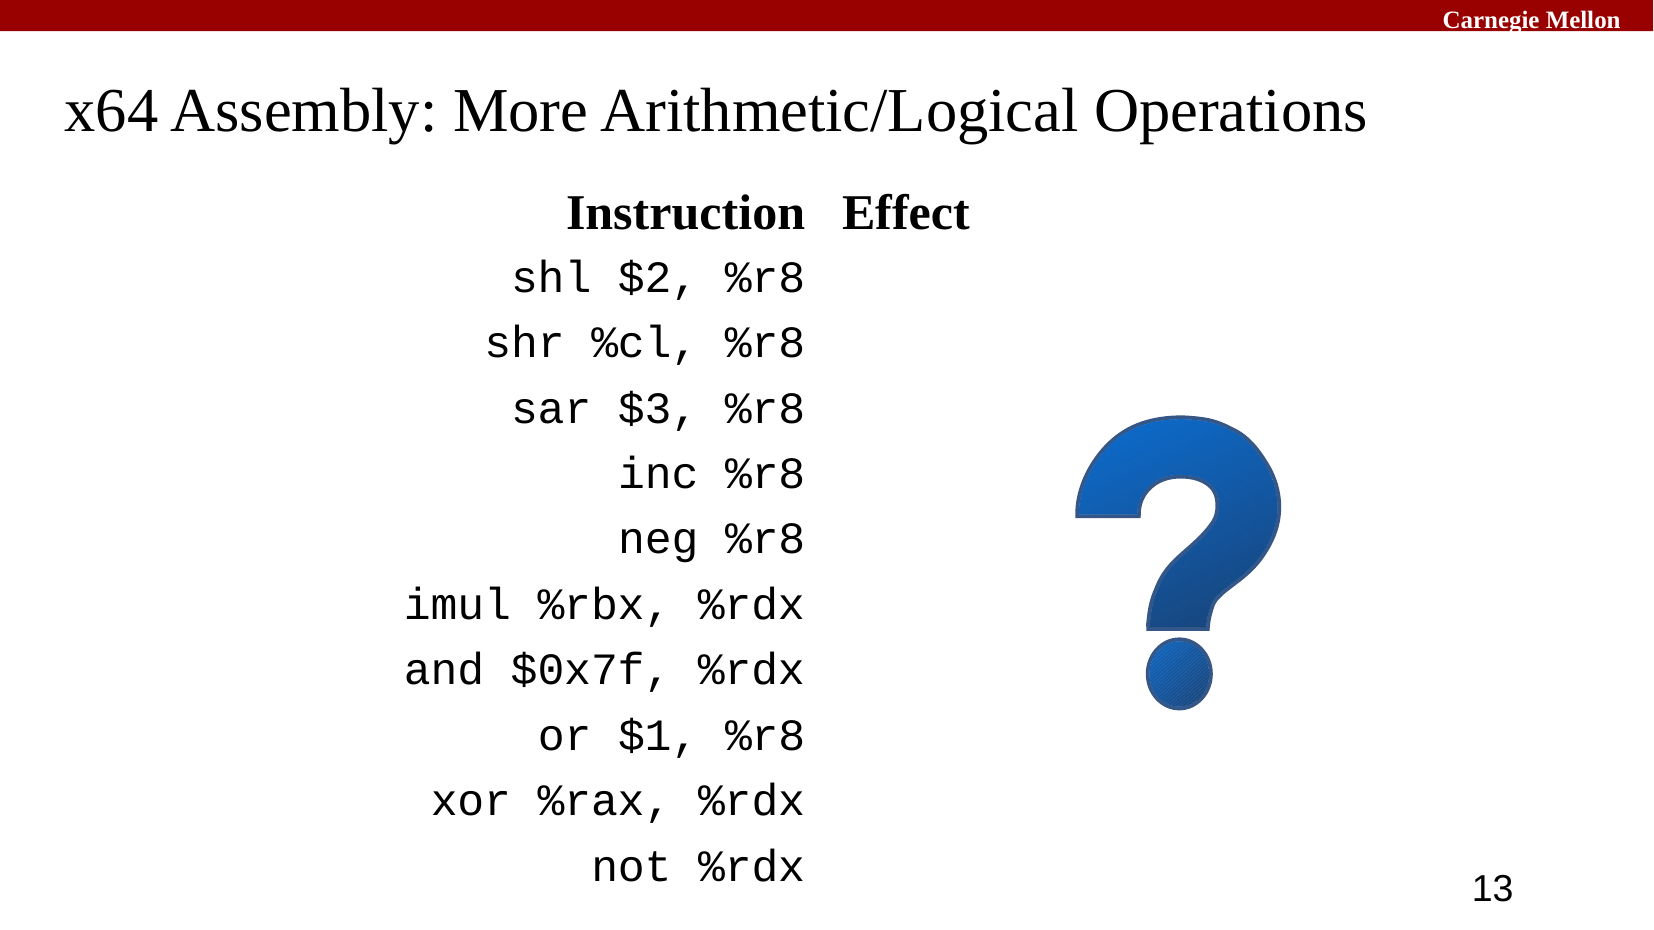

# x64 Assembly: More Arithmetic/Logical Operations
Instruction
Effect
shl $2, %r8
shr %cl, %r8
sar $3, %r8
inc %r8
neg %r8
imul %rbx, %rdx
and $0x7f, %rdx
or $1, %r8
xor %rax, %rdx
not %rdx